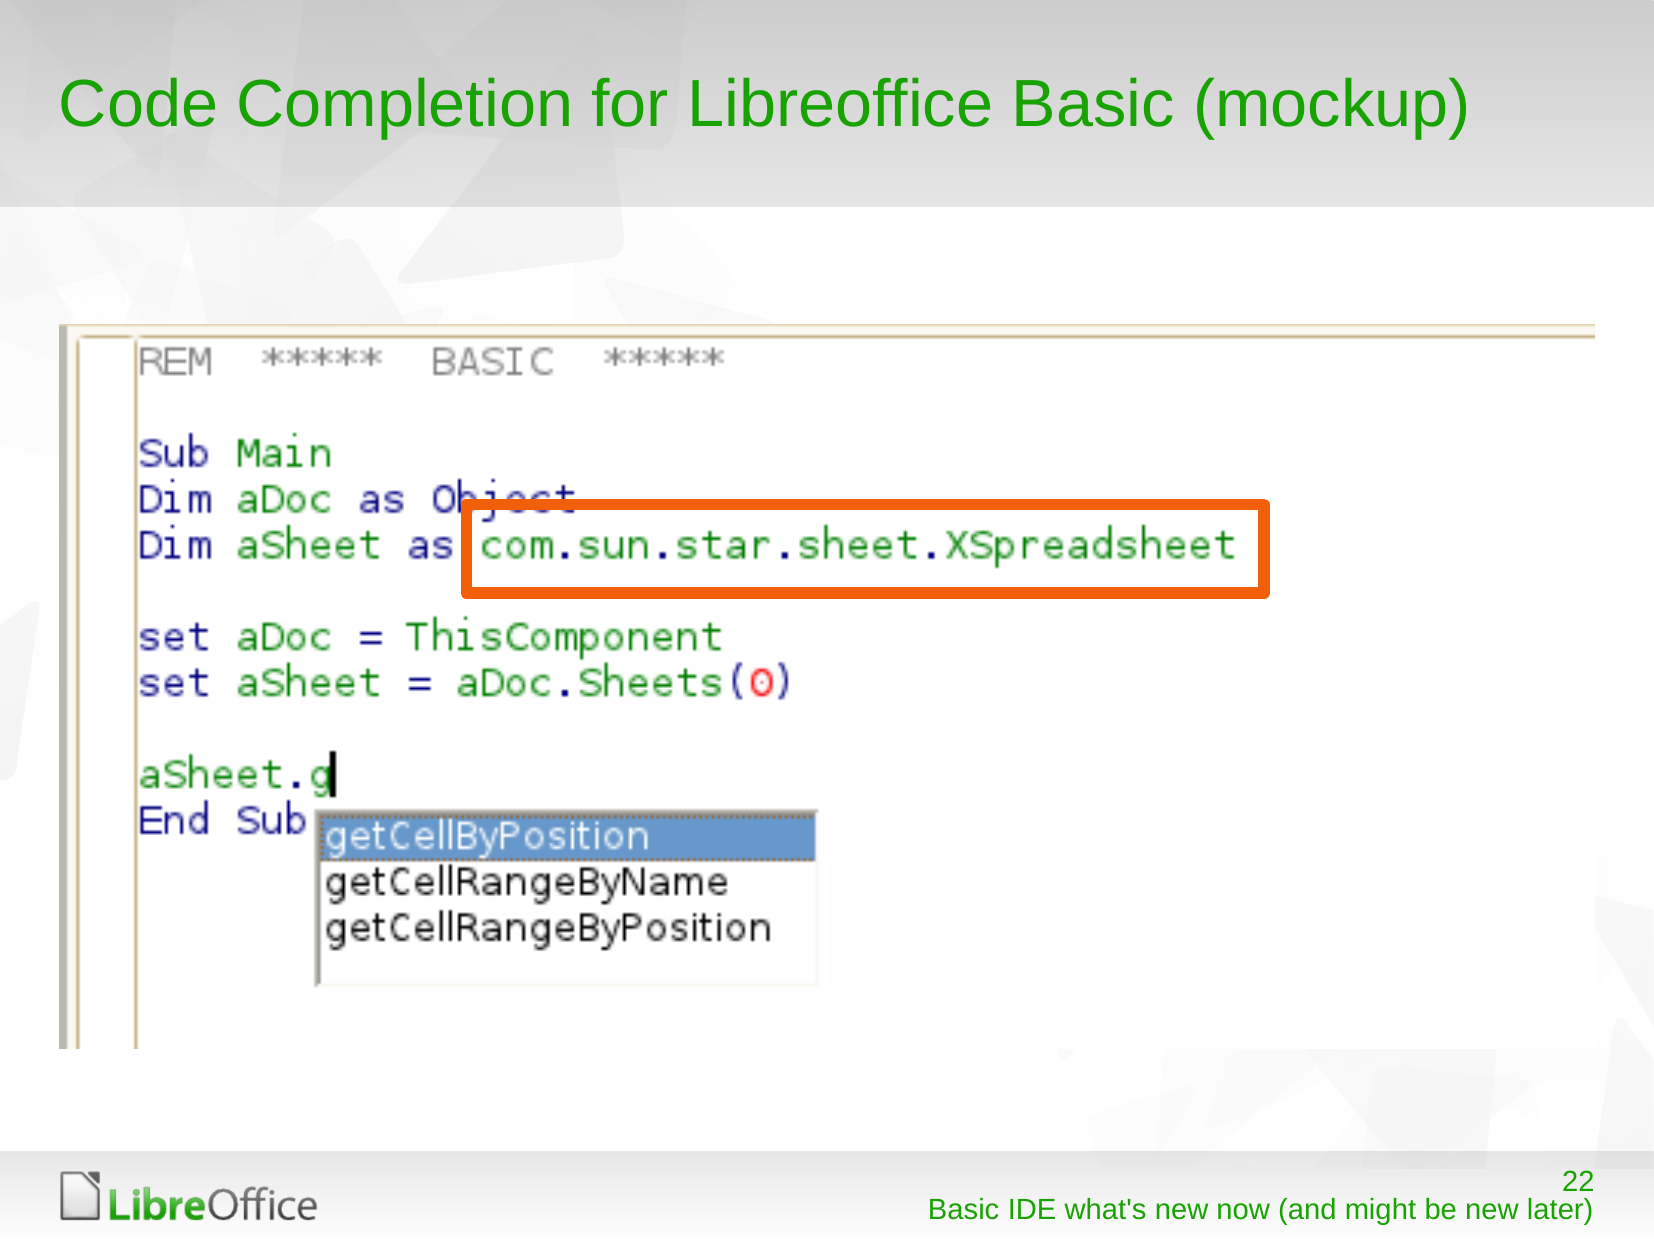

# Code Completion for Libreoffice Basic (mockup)
22
Basic IDE what's new now (and might be new later)